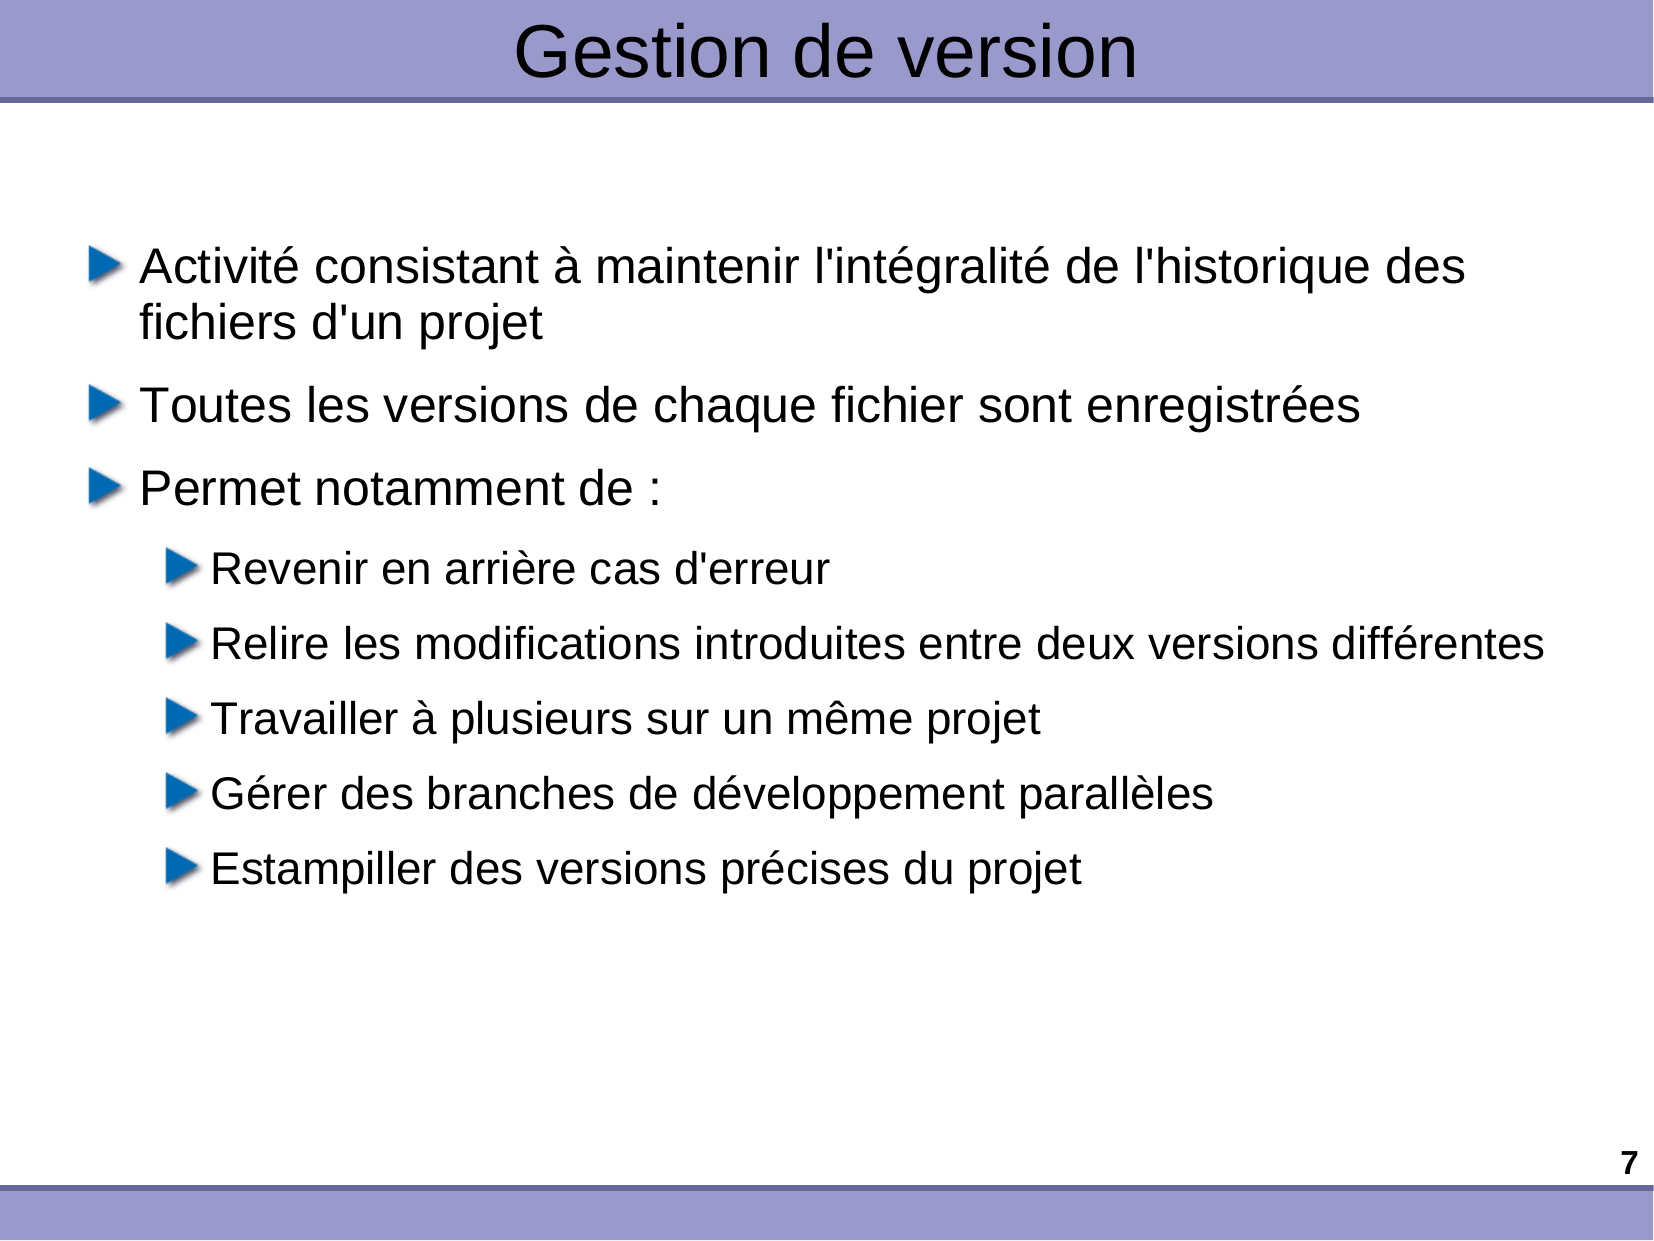

# Gestion de version
Activité consistant à maintenir l'intégralité de l'historique des fichiers d'un projet
Toutes les versions de chaque fichier sont enregistrées
Permet notamment de :
Revenir en arrière cas d'erreur
Relire les modifications introduites entre deux versions différentes
Travailler à plusieurs sur un même projet
Gérer des branches de développement parallèles
Estampiller des versions précises du projet